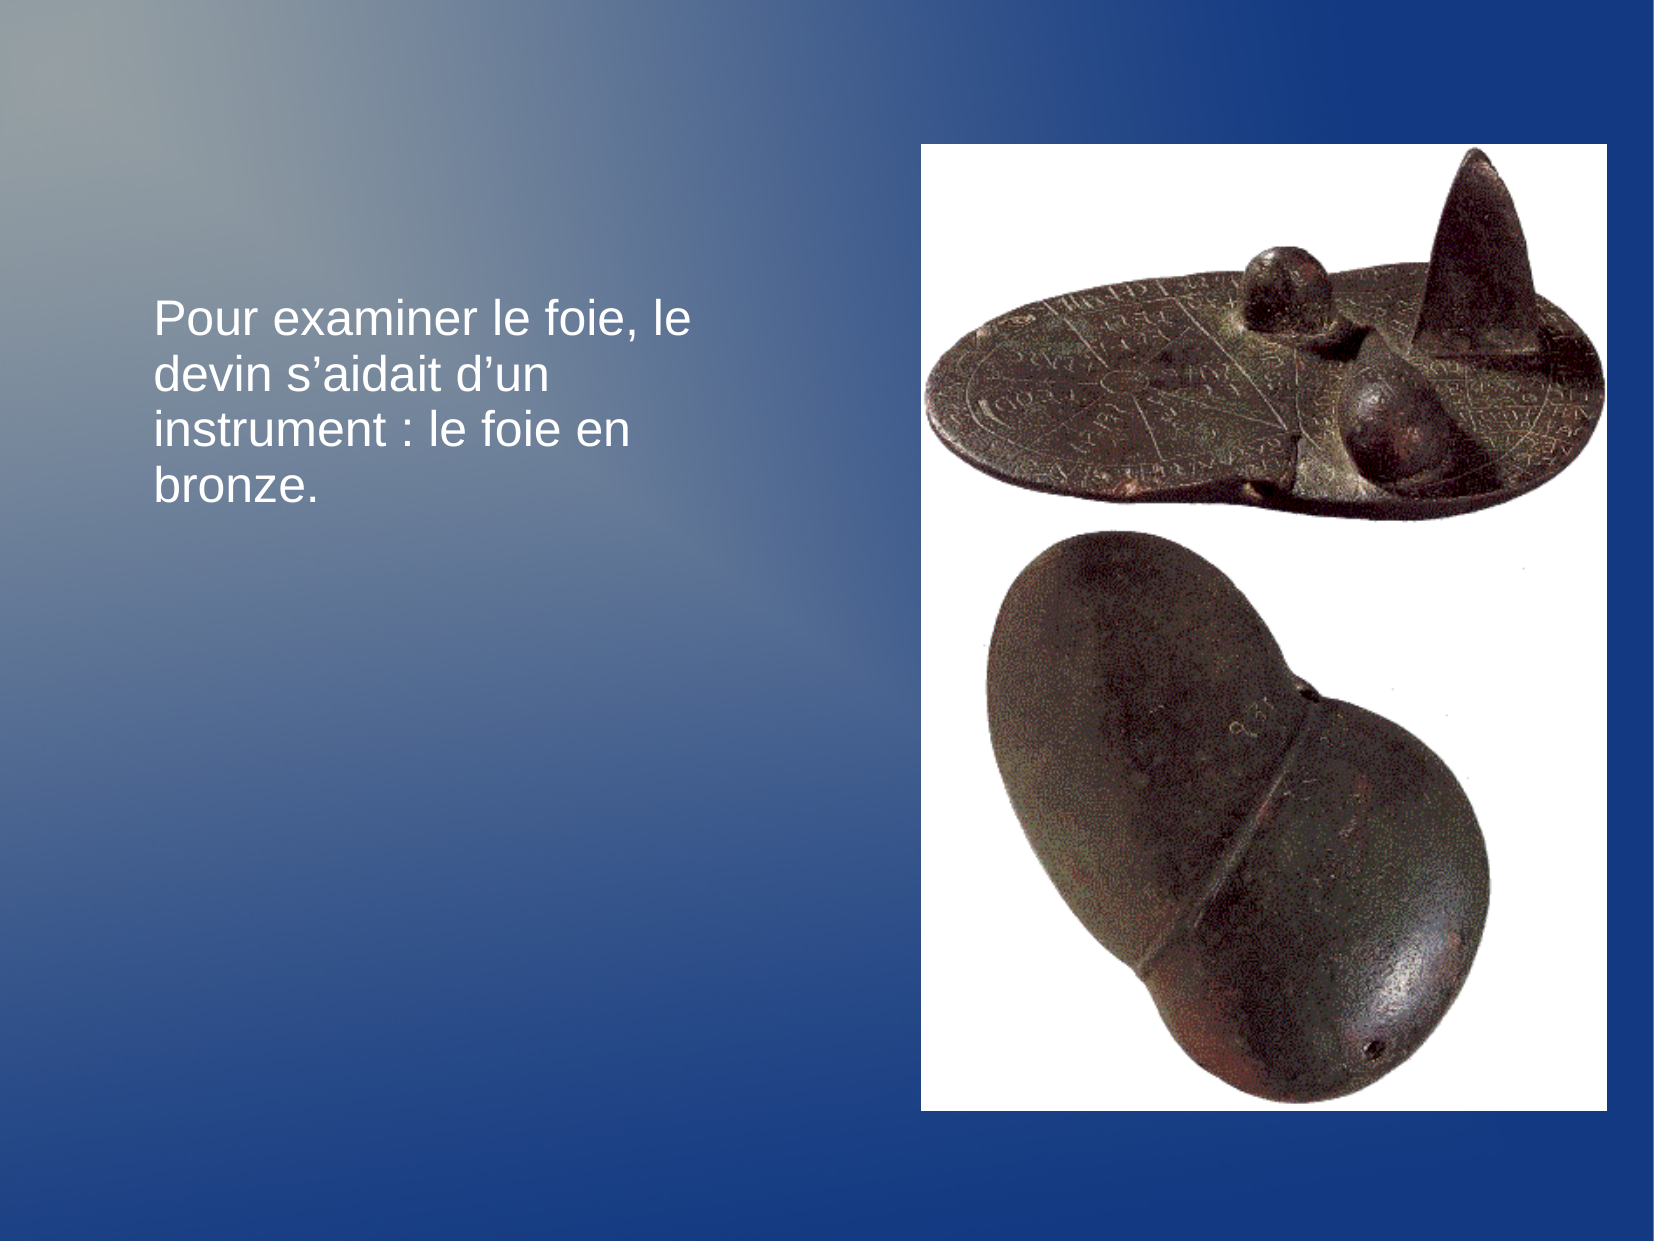

# Pour examiner le foie, le devin s’aidait d’un instrument : le foie en bronze.